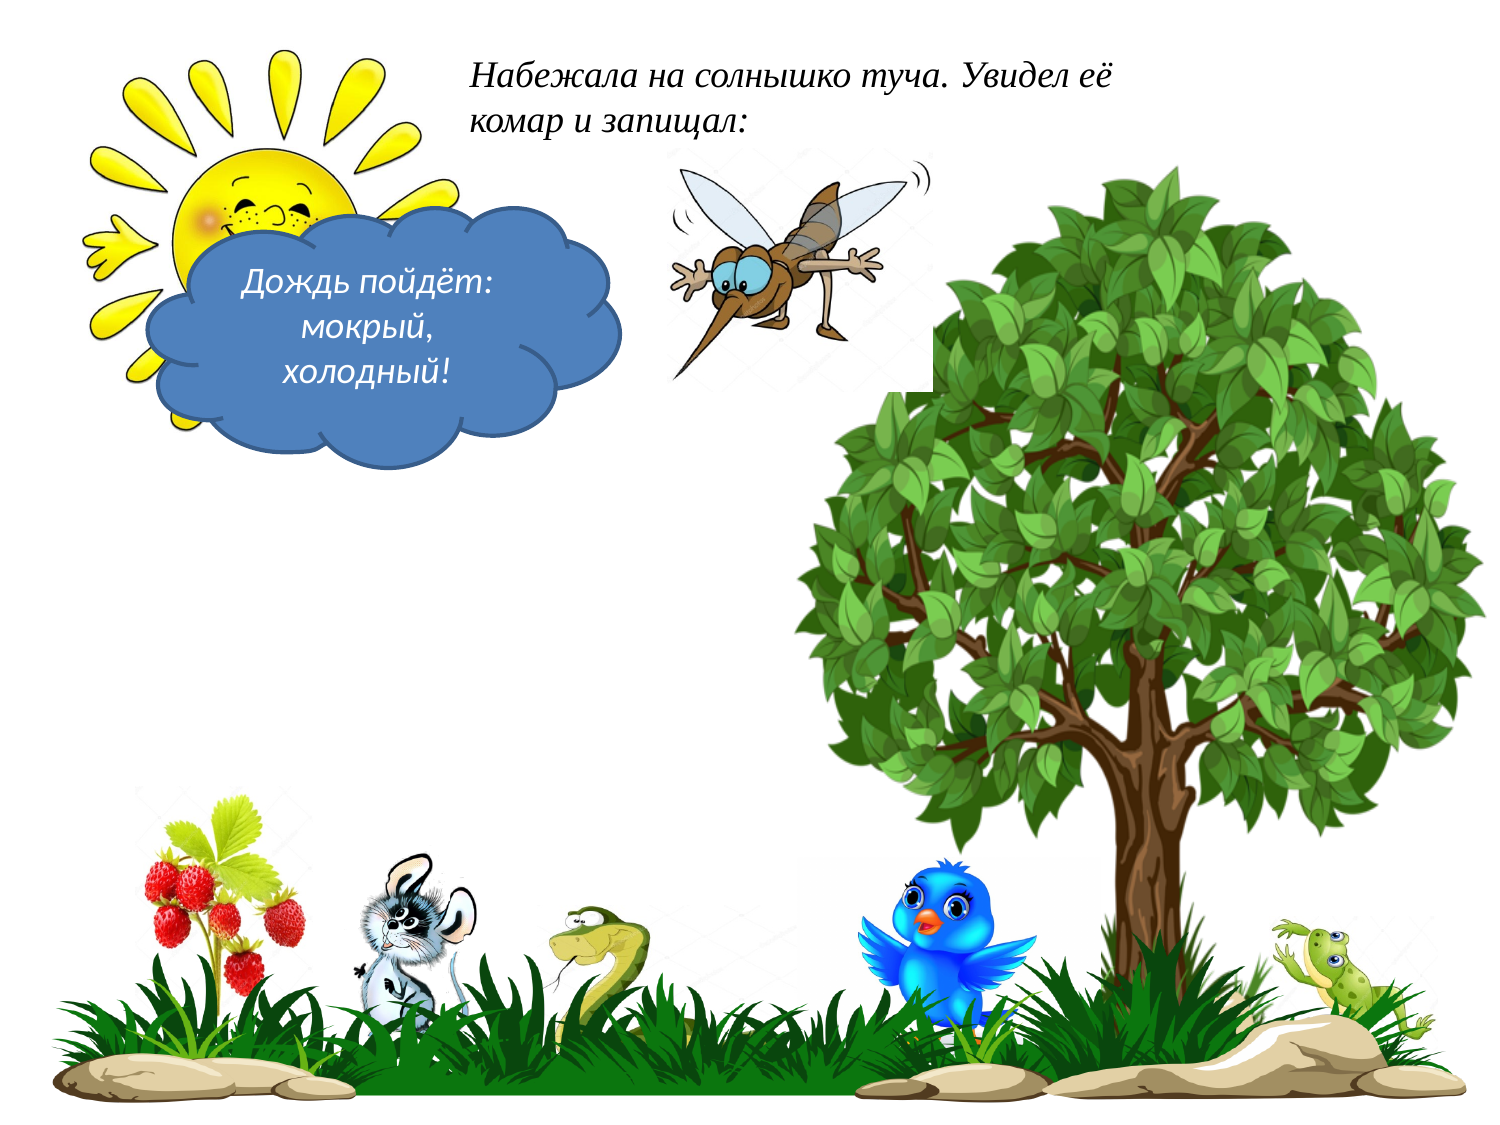

Набежала на солнышко туча. Увидел её комар и запищал:
Дождь пойдёт: мокрый, холодный!